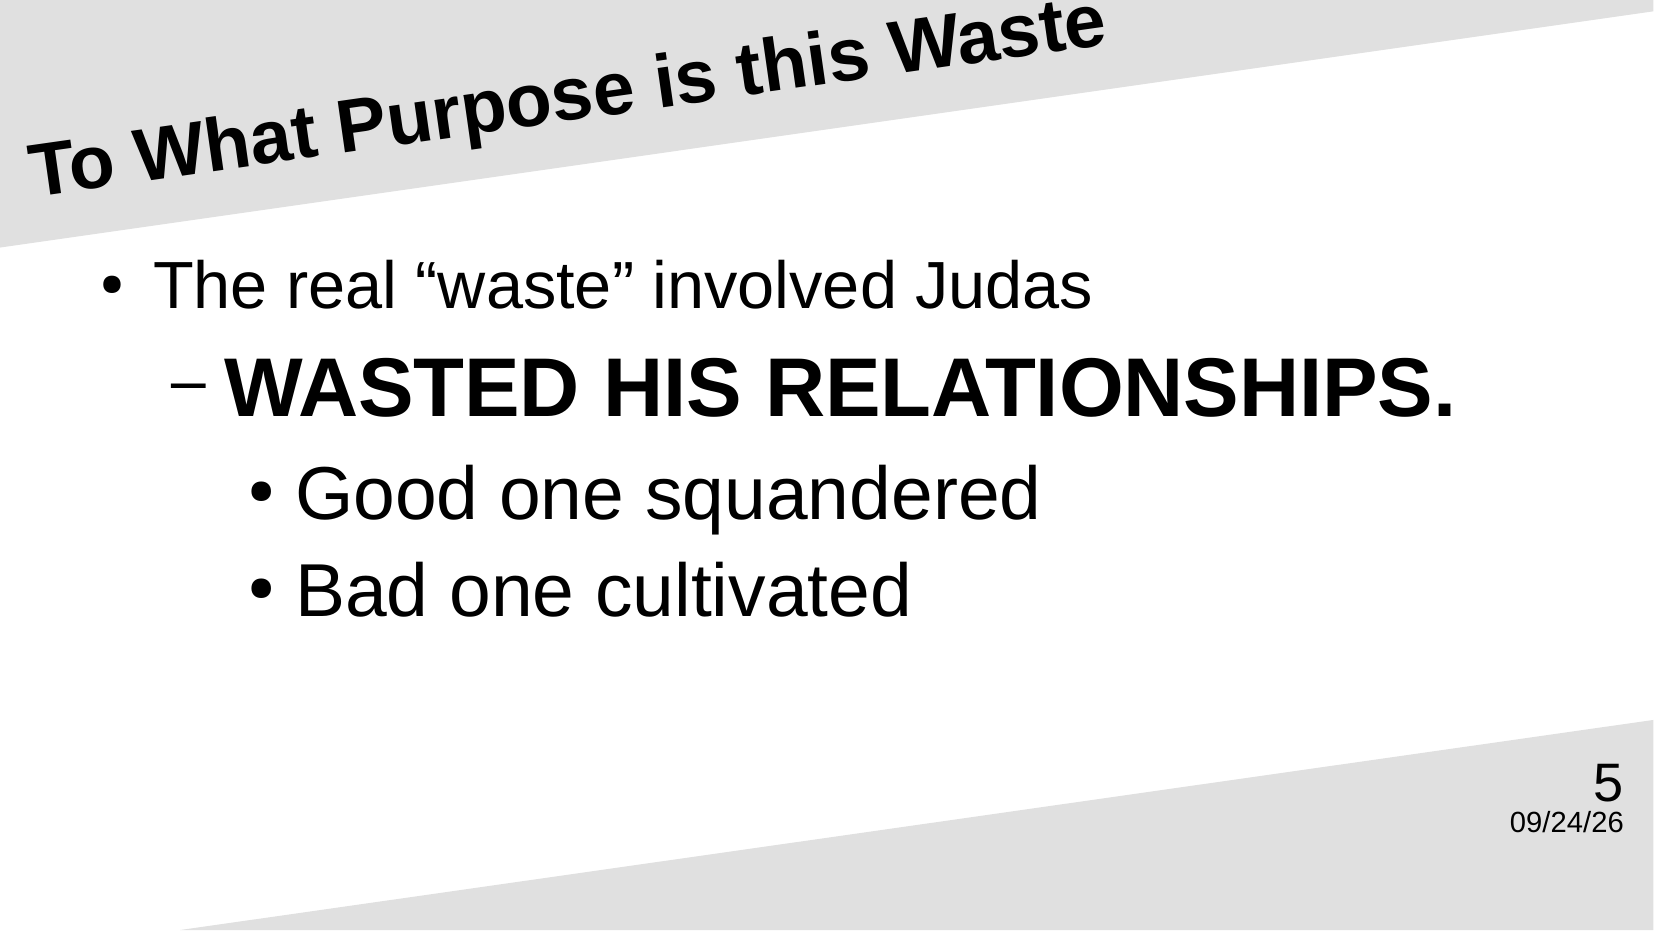

# To What Purpose is this Waste
The real “waste” involved Judas
WASTED HIS RELATIONSHIPS.
Good one squandered
Bad one cultivated
5